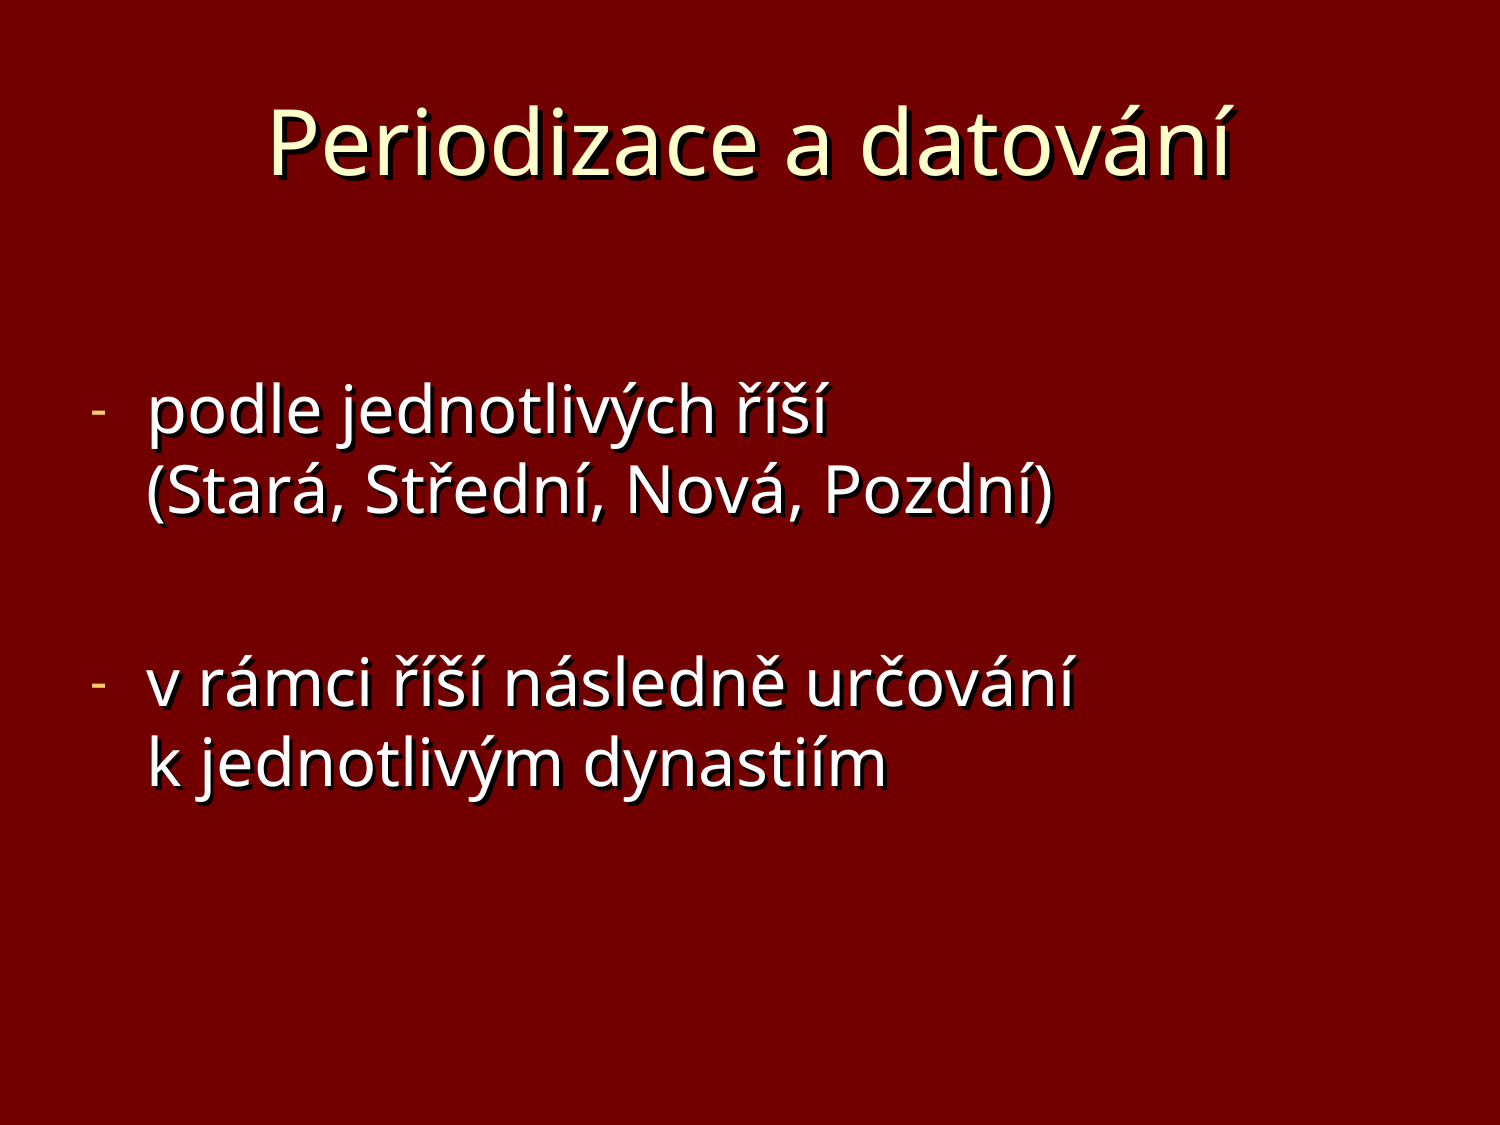

# Periodizace a datování
podle jednotlivých říší (Stará, Střední, Nová, Pozdní)
v rámci říší následně určování k jednotlivým dynastiím